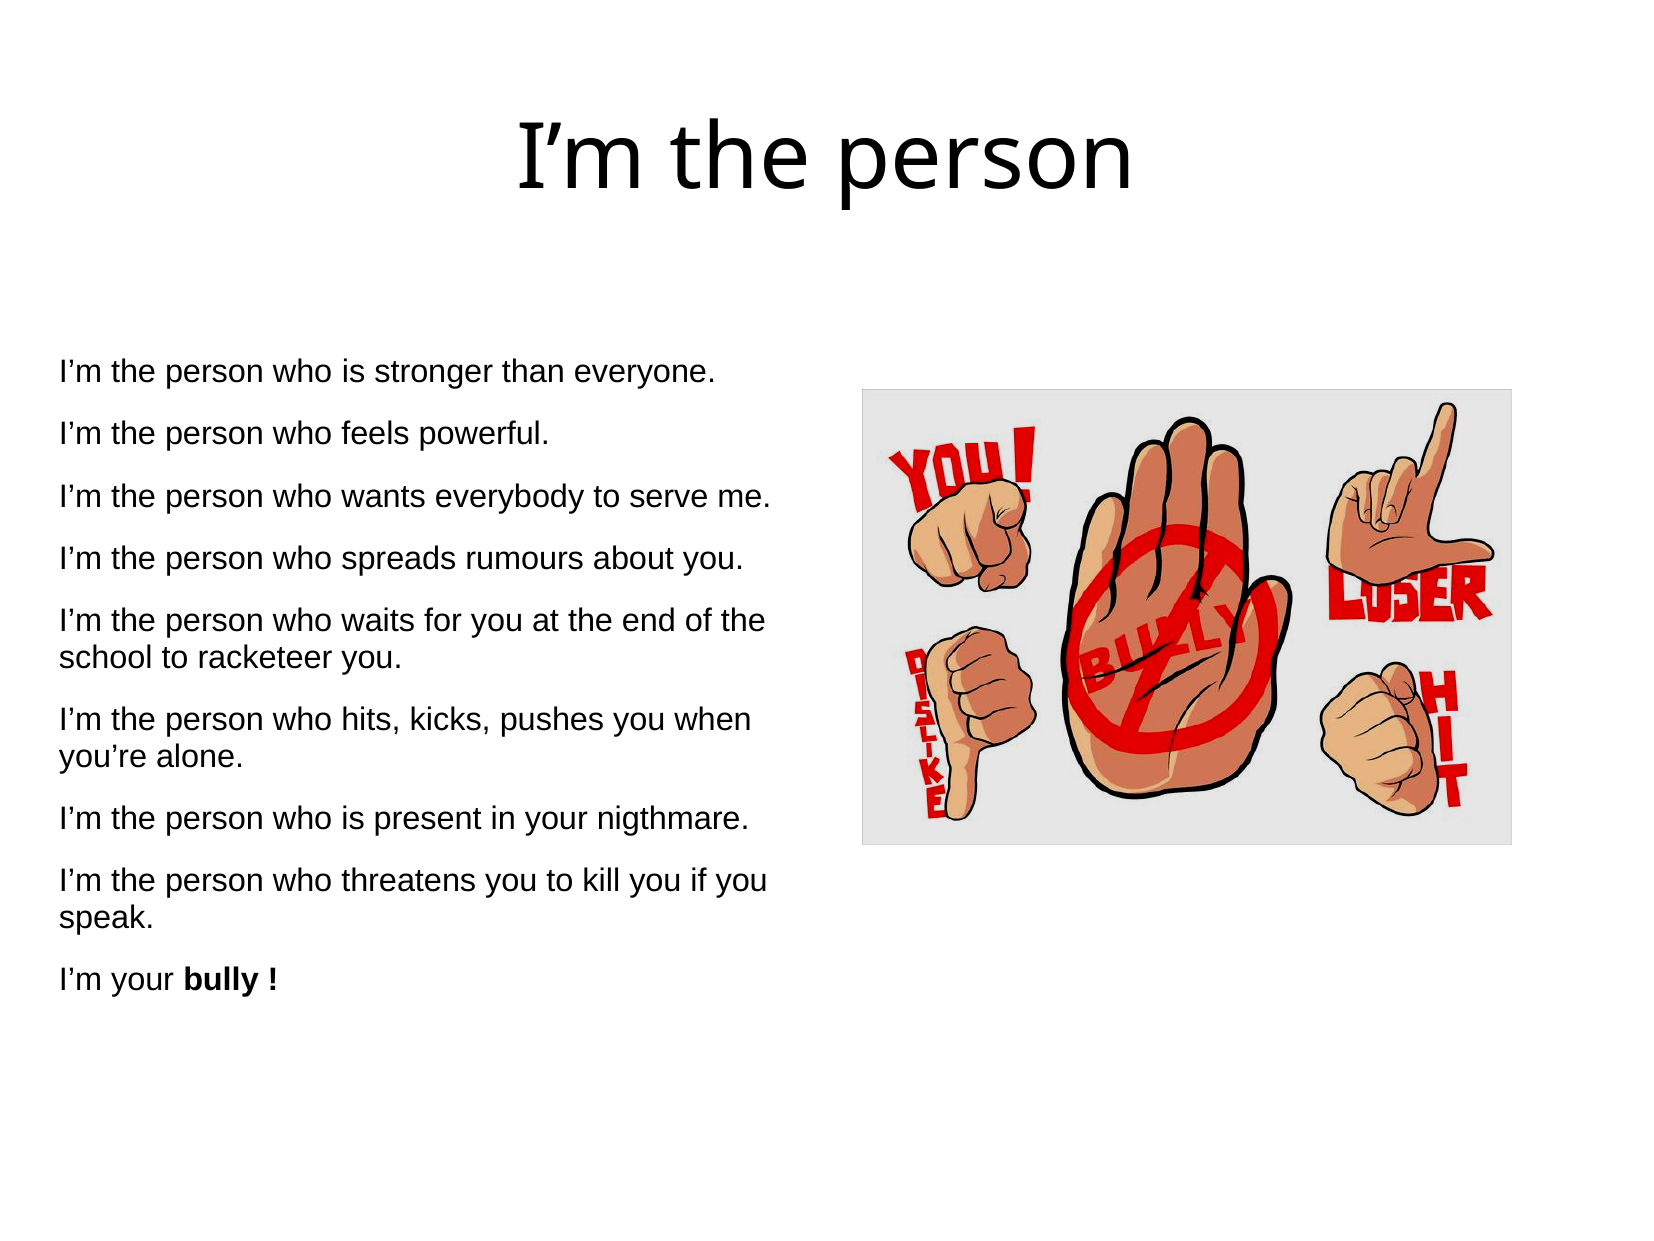

# I’m the person
I’m the person who is stronger than everyone.
I’m the person who feels powerful.
I’m the person who wants everybody to serve me.
I’m the person who spreads rumours about you.
I’m the person who waits for you at the end of the school to racketeer you.
I’m the person who hits, kicks, pushes you when you’re alone.
I’m the person who is present in your nigthmare.
I’m the person who threatens you to kill you if you speak.
I’m your bully !